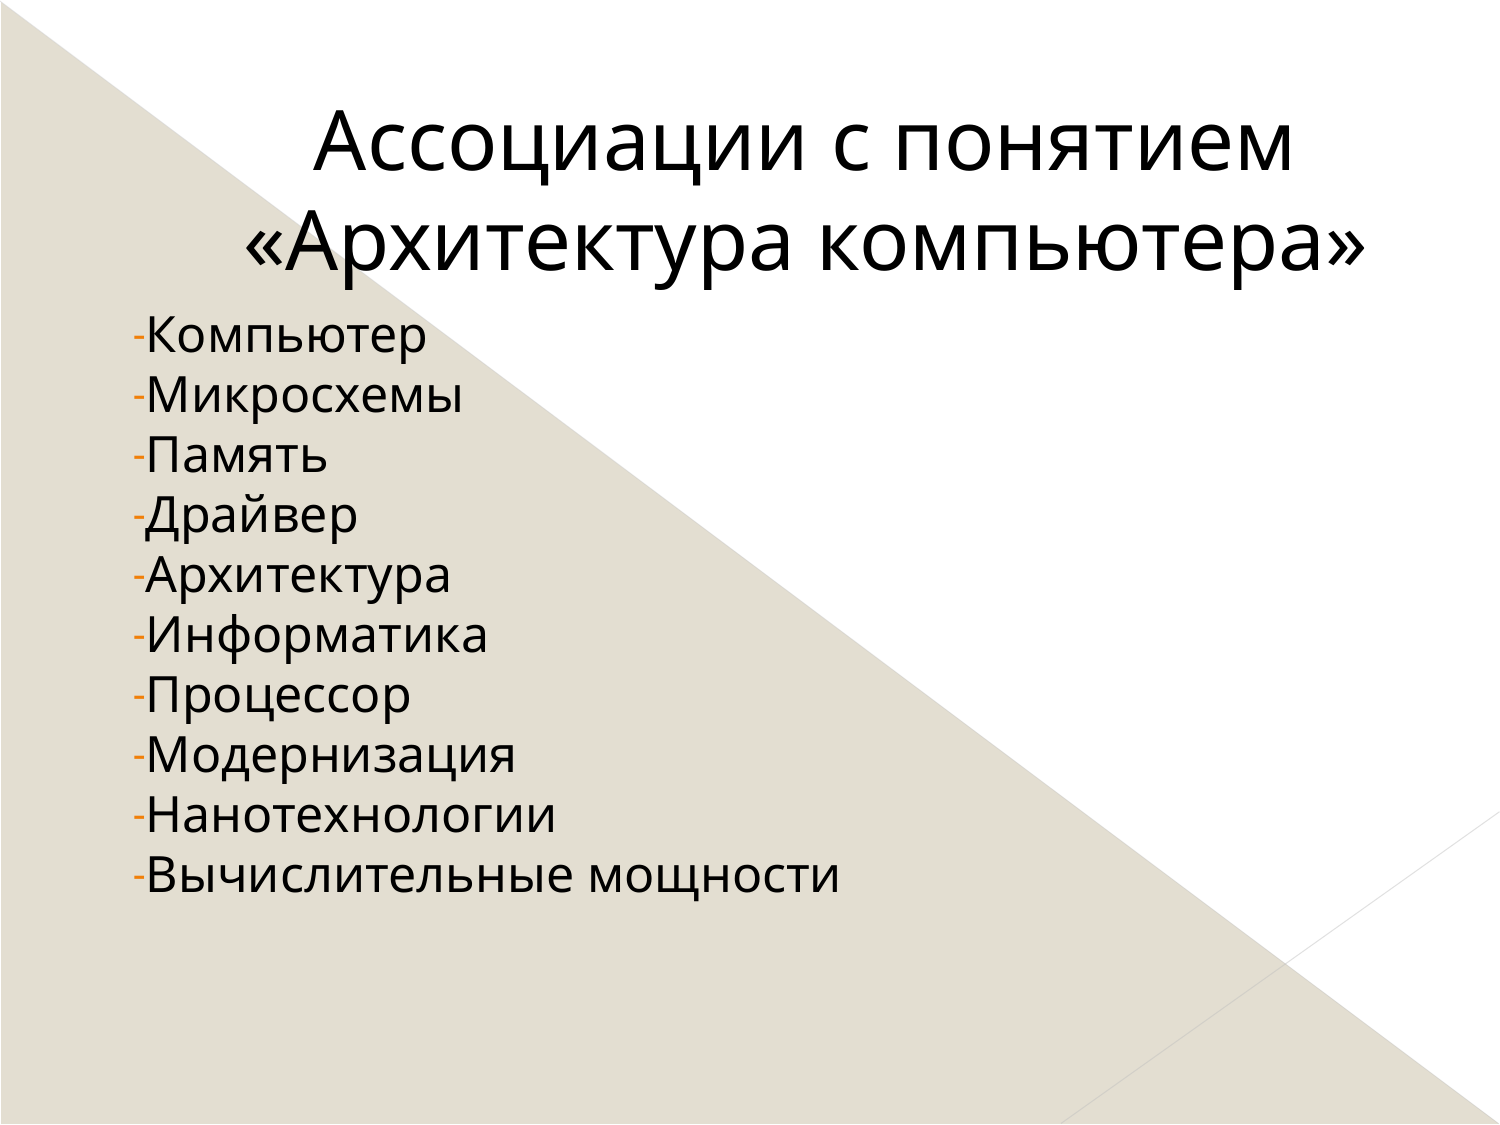

# Ассоциации с понятием «Архитектура компьютера»
Компьютер
Микросхемы
Память
Драйвер
Архитектура
Информатика
Процессор
Модернизация
Нанотехнологии
Вычислительные мощности